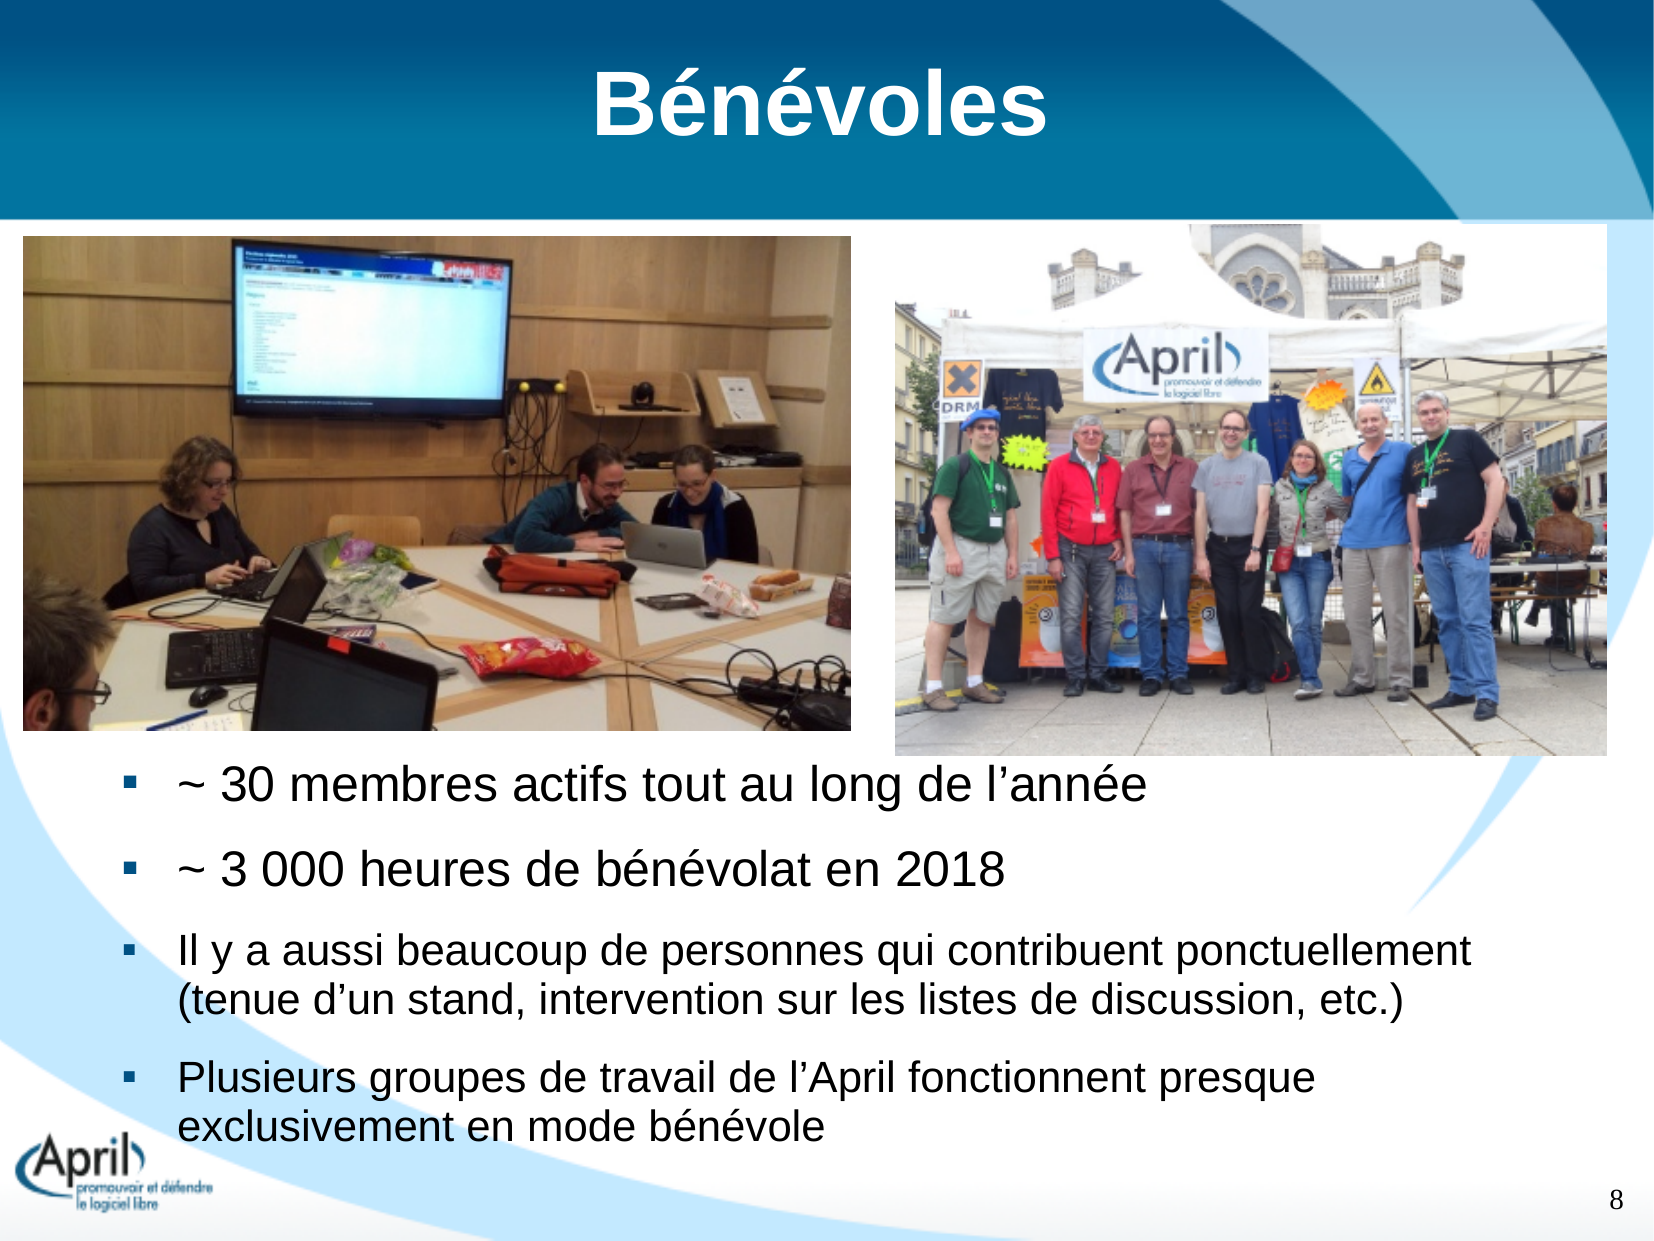

# Bénévoles
~ 30 membres actifs tout au long de l’année
~ 3 000 heures de bénévolat en 2018
Il y a aussi beaucoup de personnes qui contribuent ponctuellement (tenue d’un stand, intervention sur les listes de discussion, etc.)
Plusieurs groupes de travail de l’April fonctionnent presque exclusivement en mode bénévole
8